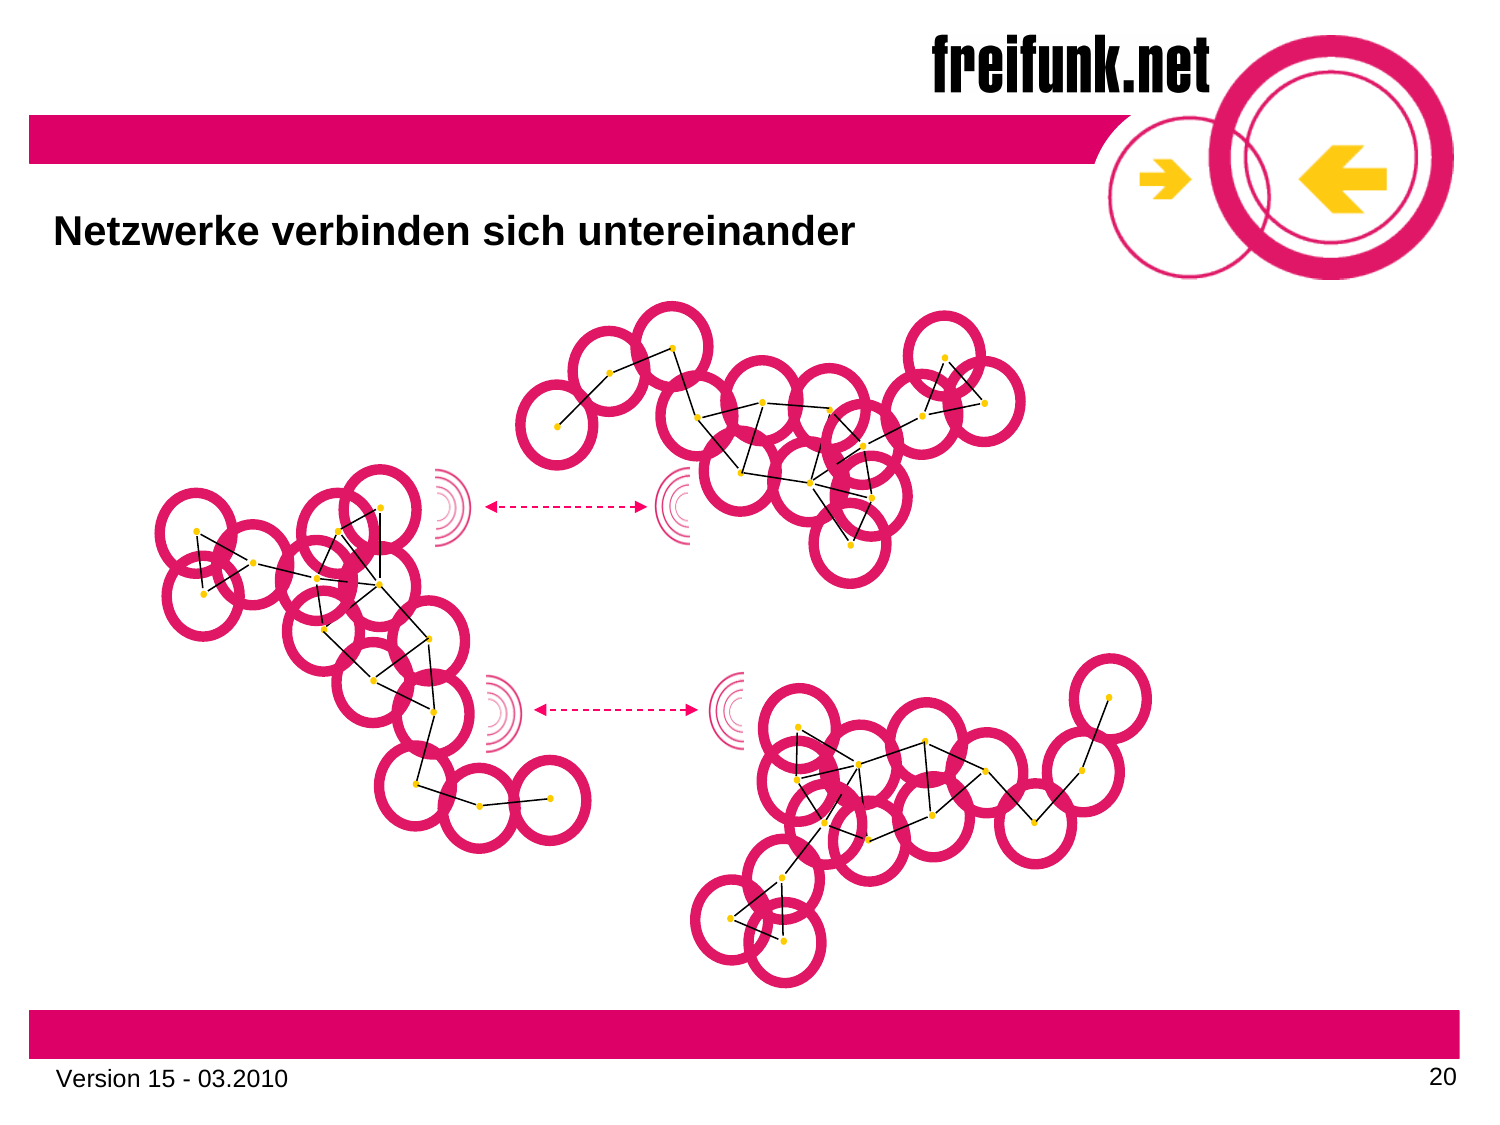

Netzwerke verbinden sich untereinander
20
Version 15 - 03.2010